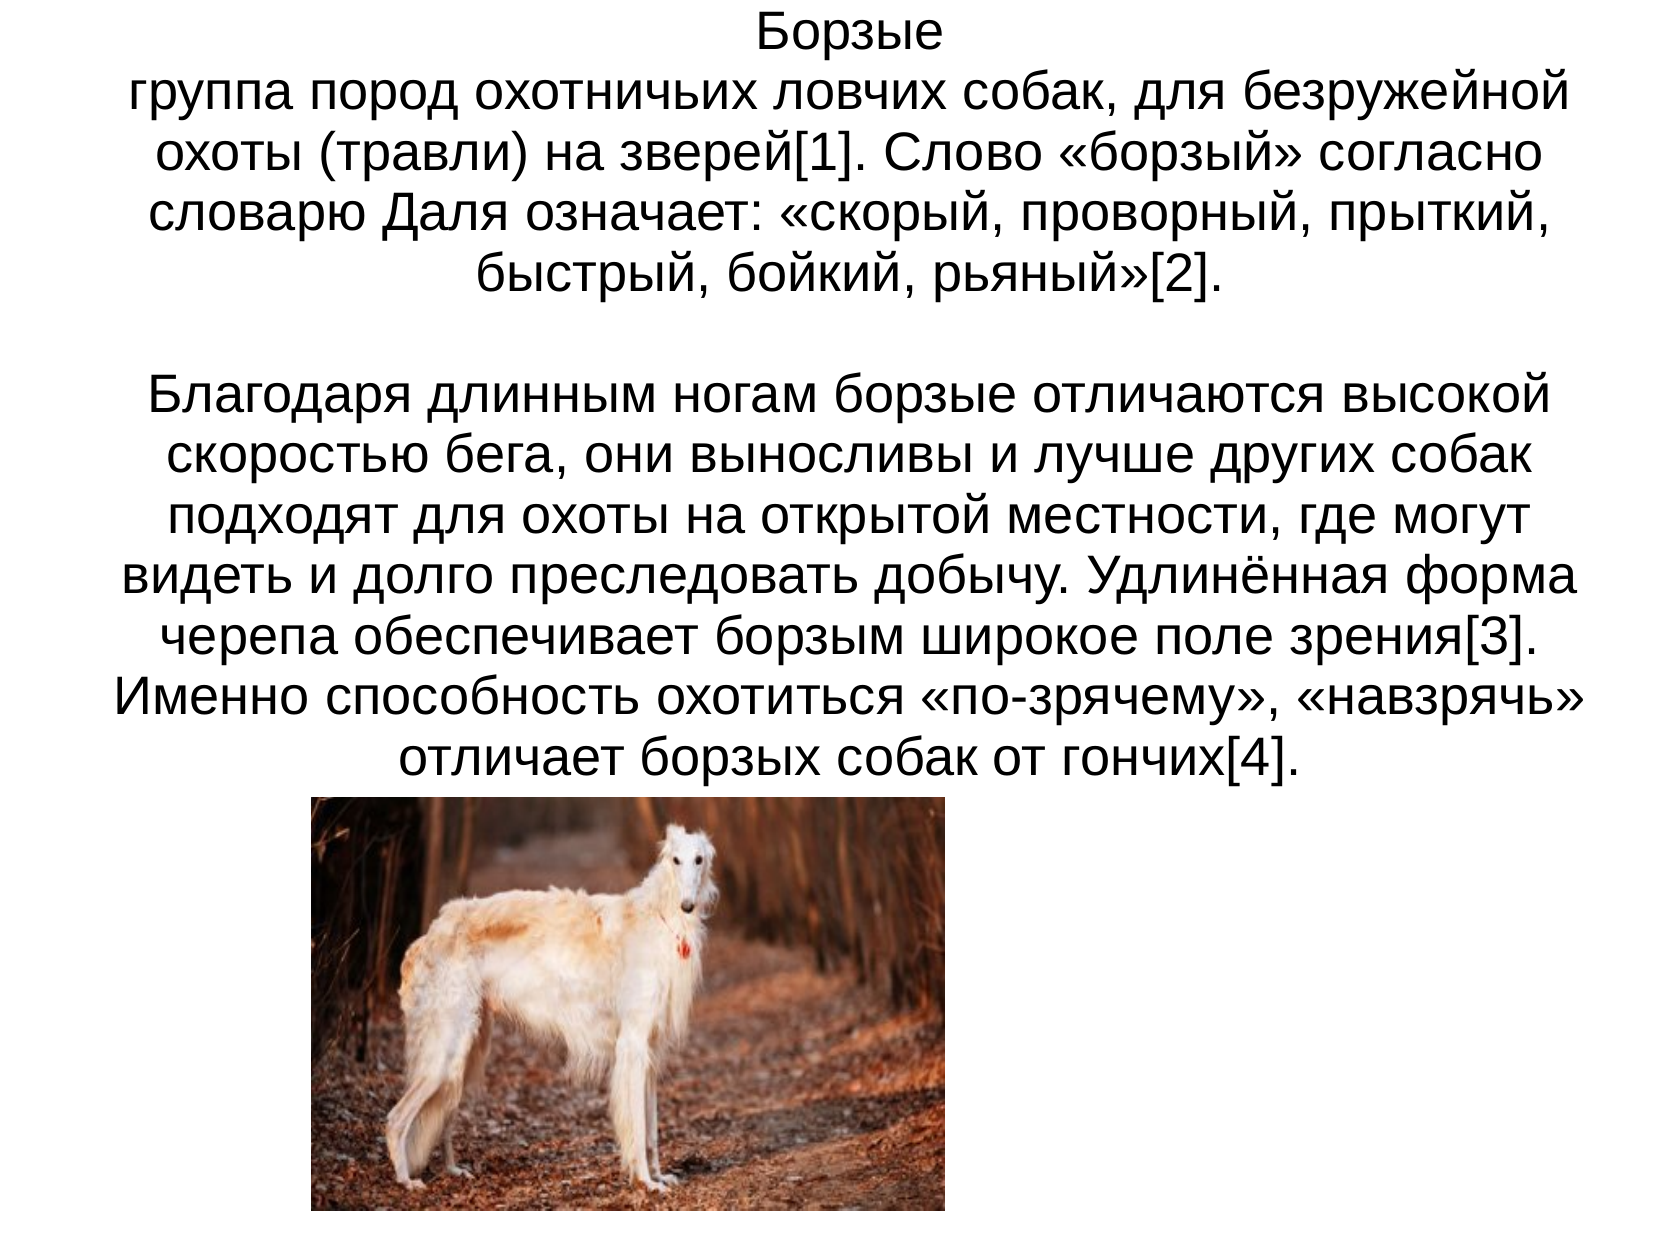

# Борзые группа пород охотничьих ловчих собак, для безружейной охоты (травли) на зверей[1]. Слово «борзый» согласно словарю Даля означает: «скорый, проворный, прыткий, быстрый, бойкий, рьяный»[2]. Благодаря длинным ногам борзые отличаются высокой скоростью бега, они выносливы и лучше других собак подходят для охоты на открытой местности, где могут видеть и долго преследовать добычу. Удлинённая форма черепа обеспечивает борзым широкое поле зрения[3]. Именно способность охотиться «по-зрячему», «навзрячь» отличает борзых собак от гончих[4].